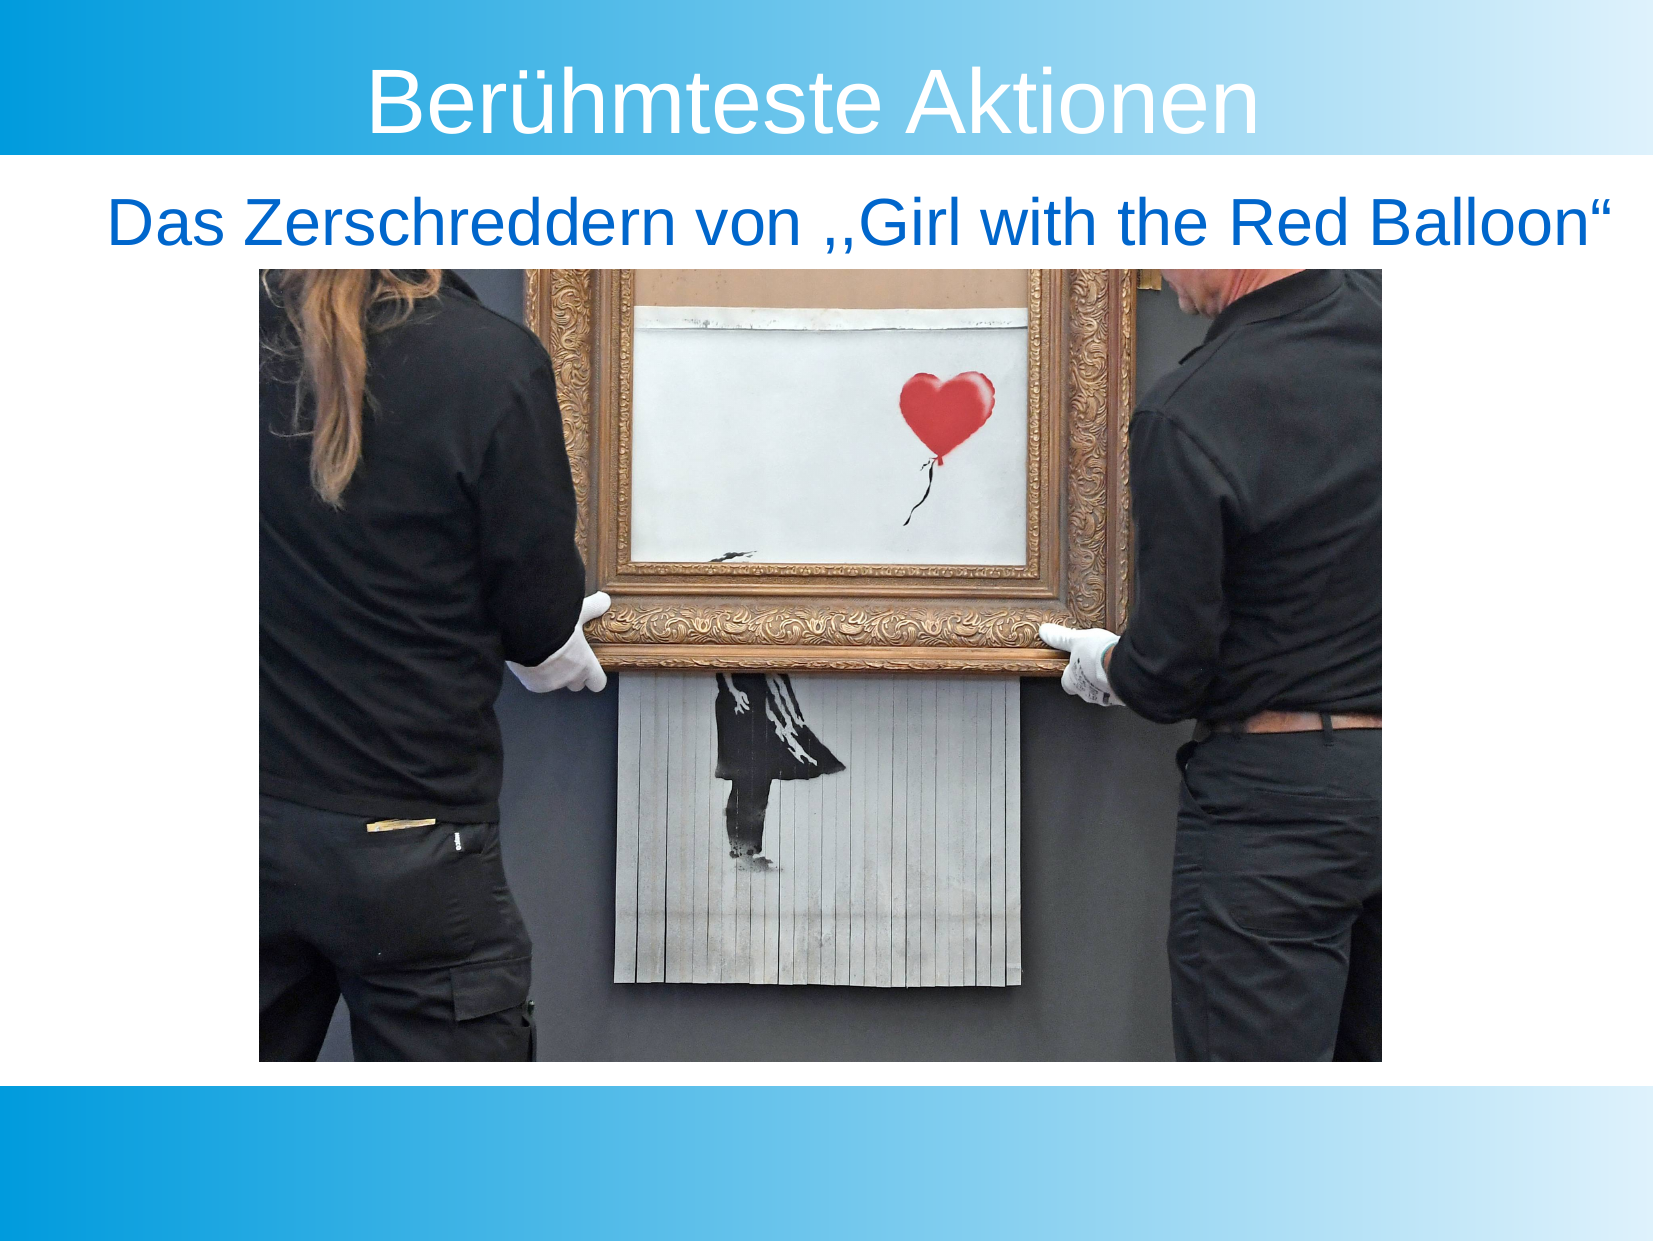

# Berühmteste Aktionen
Das Zerschreddern von ,,Girl with the Red Balloon“